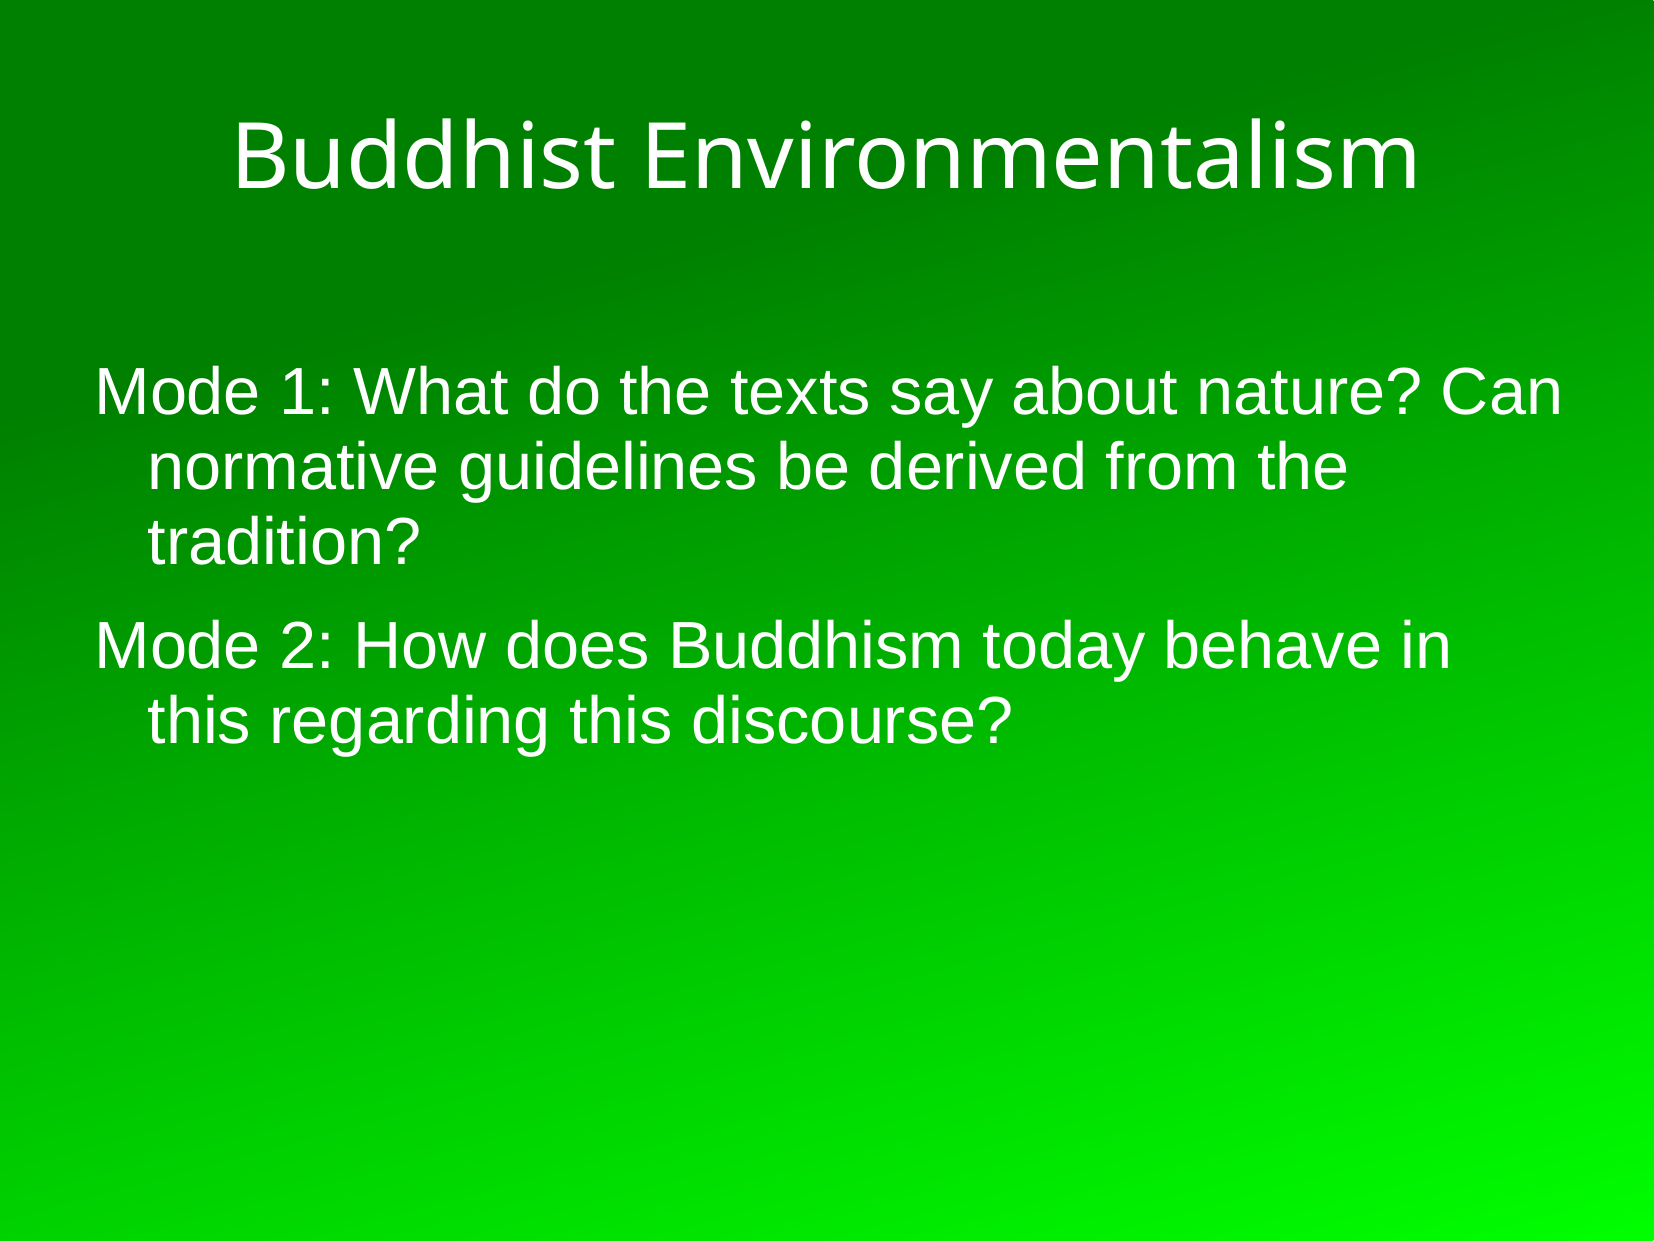

# Buddhist Environmentalism
Mode 1: What do the texts say about nature? Can normative guidelines be derived from the tradition?
Mode 2: How does Buddhism today behave in this regarding this discourse?